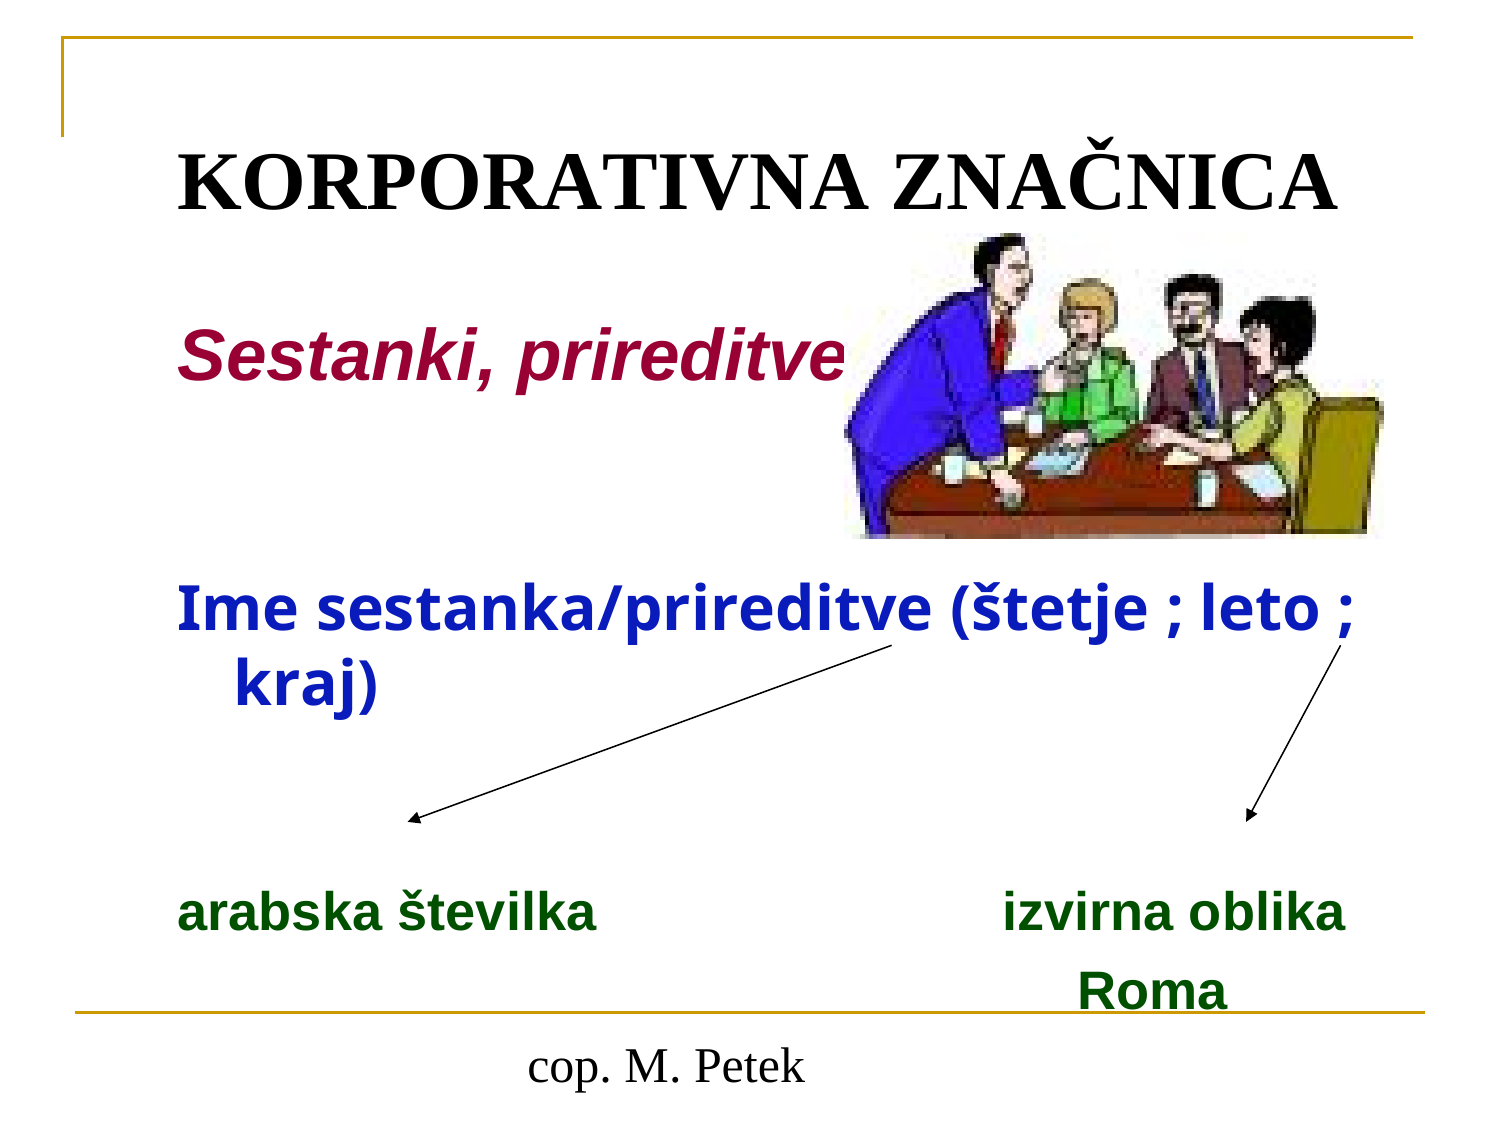

#
KORPORATIVNA ZNAČNICA
Sestanki, prireditve
Ime sestanka/prireditve (štetje ; leto ; kraj)
arabska številka izvirna oblika
 		Roma
cop. M. Petek